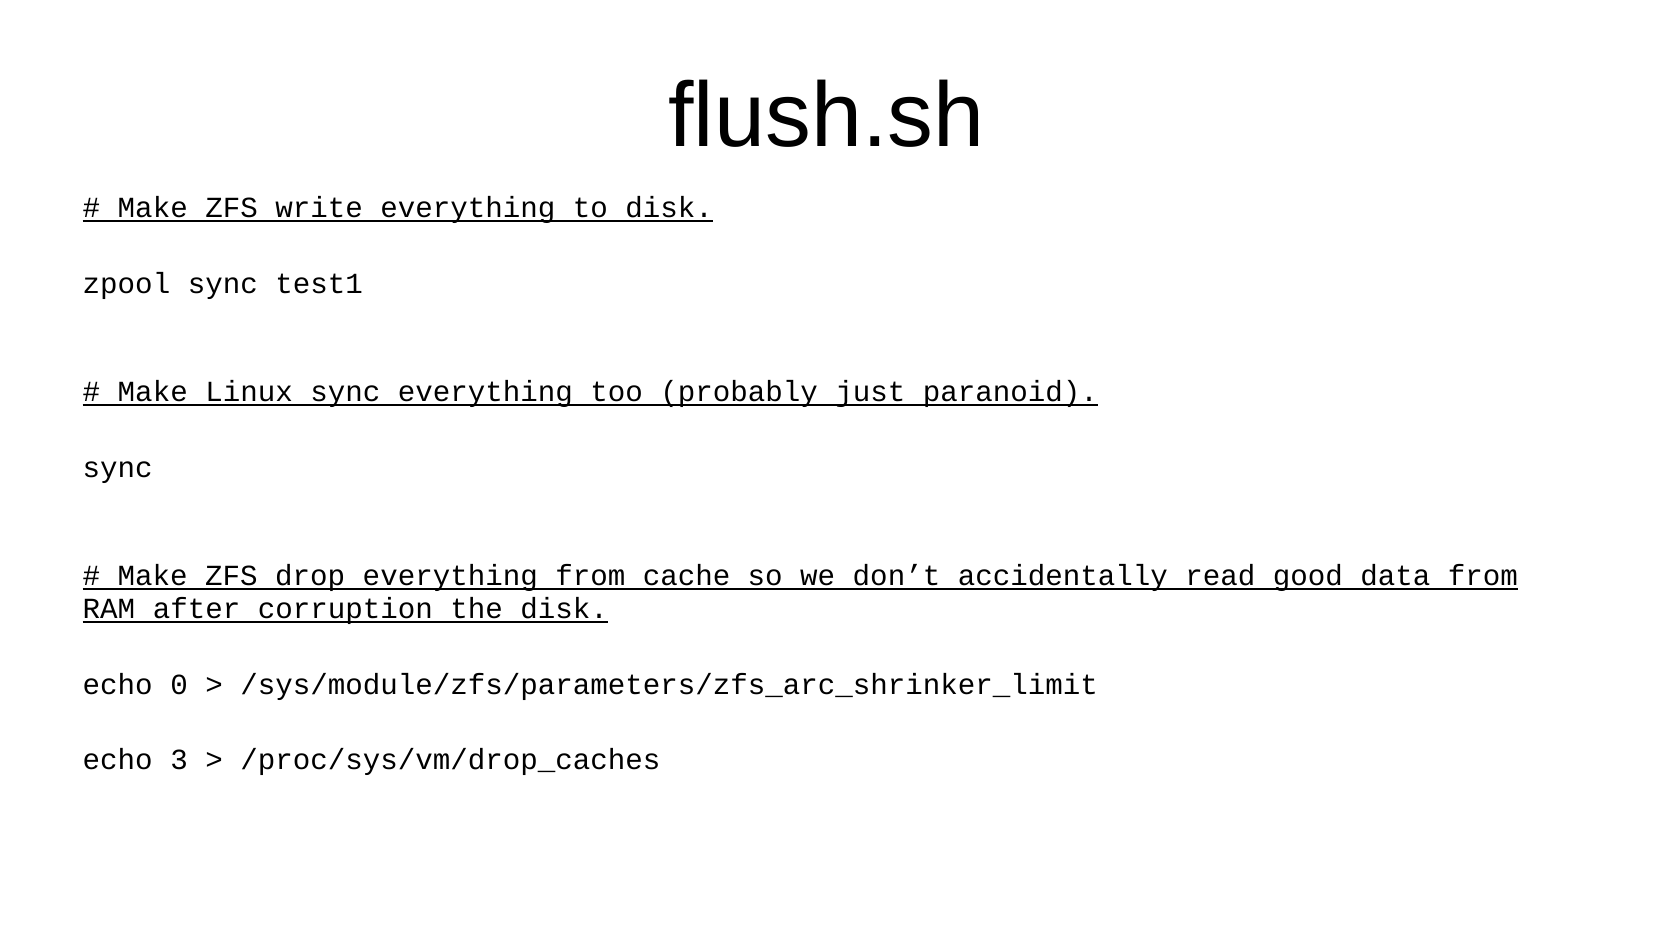

# flush.sh
# Make ZFS write everything to disk.
zpool sync test1
# Make Linux sync everything too (probably just paranoid).
sync
# Make ZFS drop everything from cache so we don’t accidentally read good data from RAM after corruption the disk.
echo 0 > /sys/module/zfs/parameters/zfs_arc_shrinker_limit
echo 3 > /proc/sys/vm/drop_caches